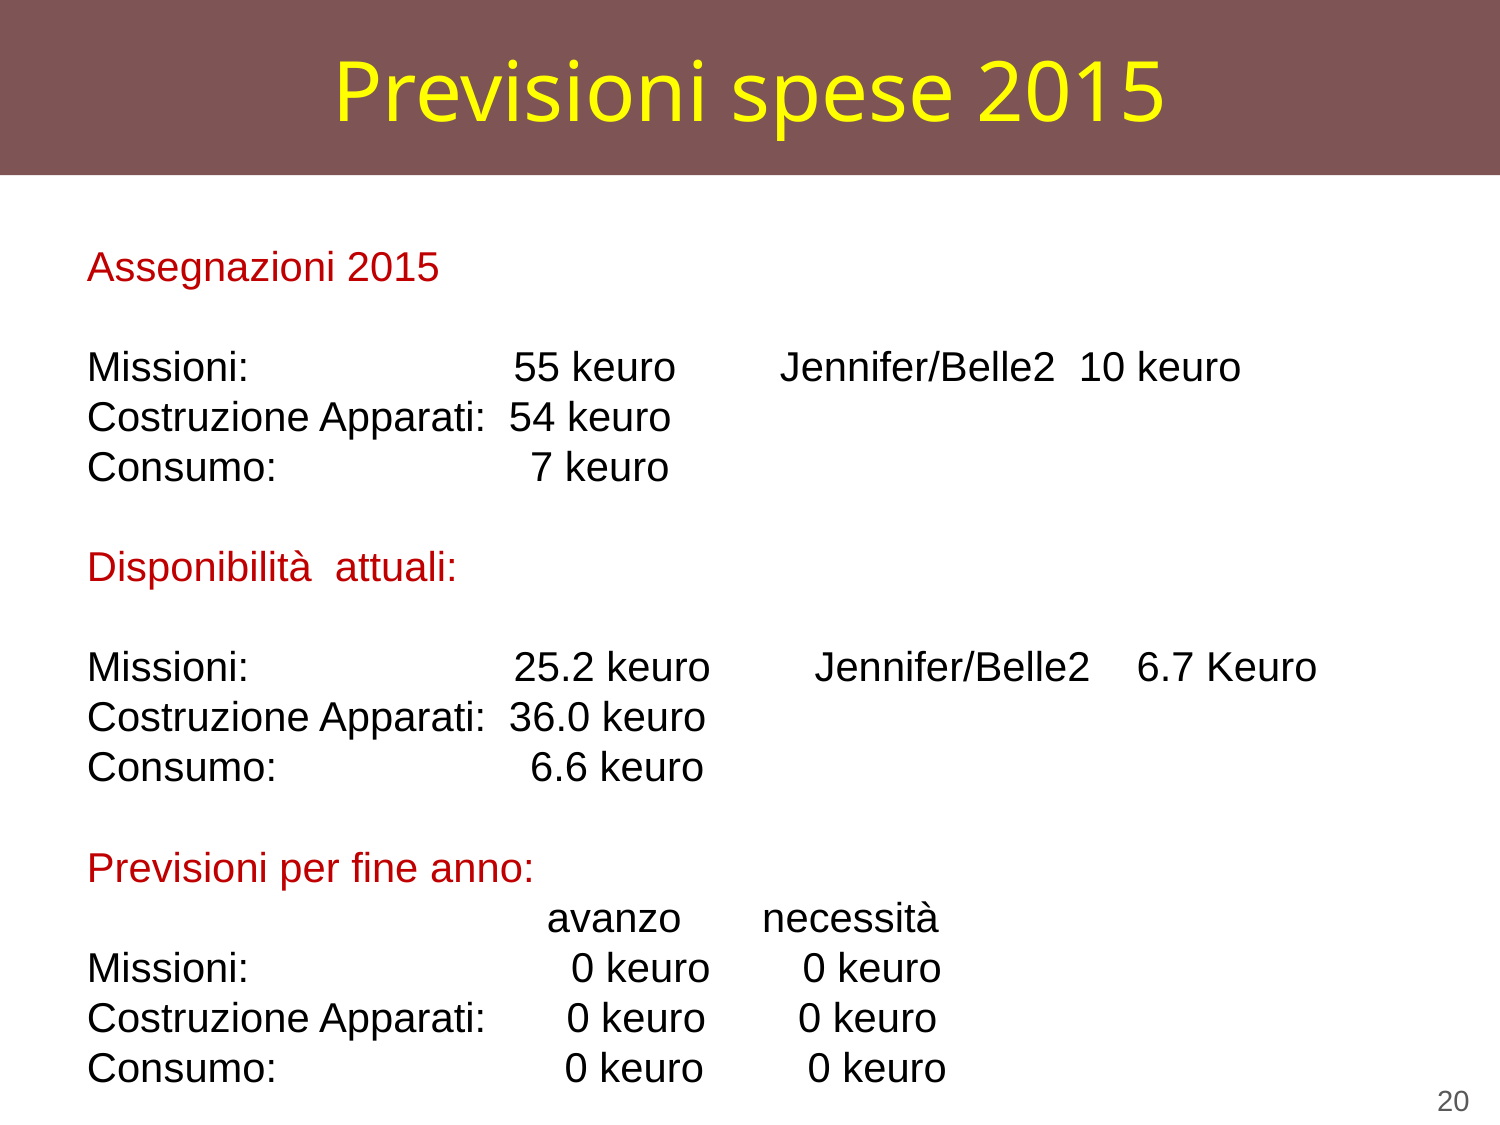

# Previsioni spese 2015
Assegnazioni 2015
Missioni: 55 keuro Jennifer/Belle2 10 keuro
Costruzione Apparati: 54 keuro
Consumo: 7 keuro
Disponibilità attuali:
Missioni: 25.2 keuro Jennifer/Belle2 6.7 Keuro
Costruzione Apparati: 36.0 keuro
Consumo: 6.6 keuro
Previsioni per fine anno:
 avanzo necessità
Missioni: 0 keuro 0 keuro
Costruzione Apparati: 0 keuro 0 keuro
Consumo: 0 keuro 0 keuro